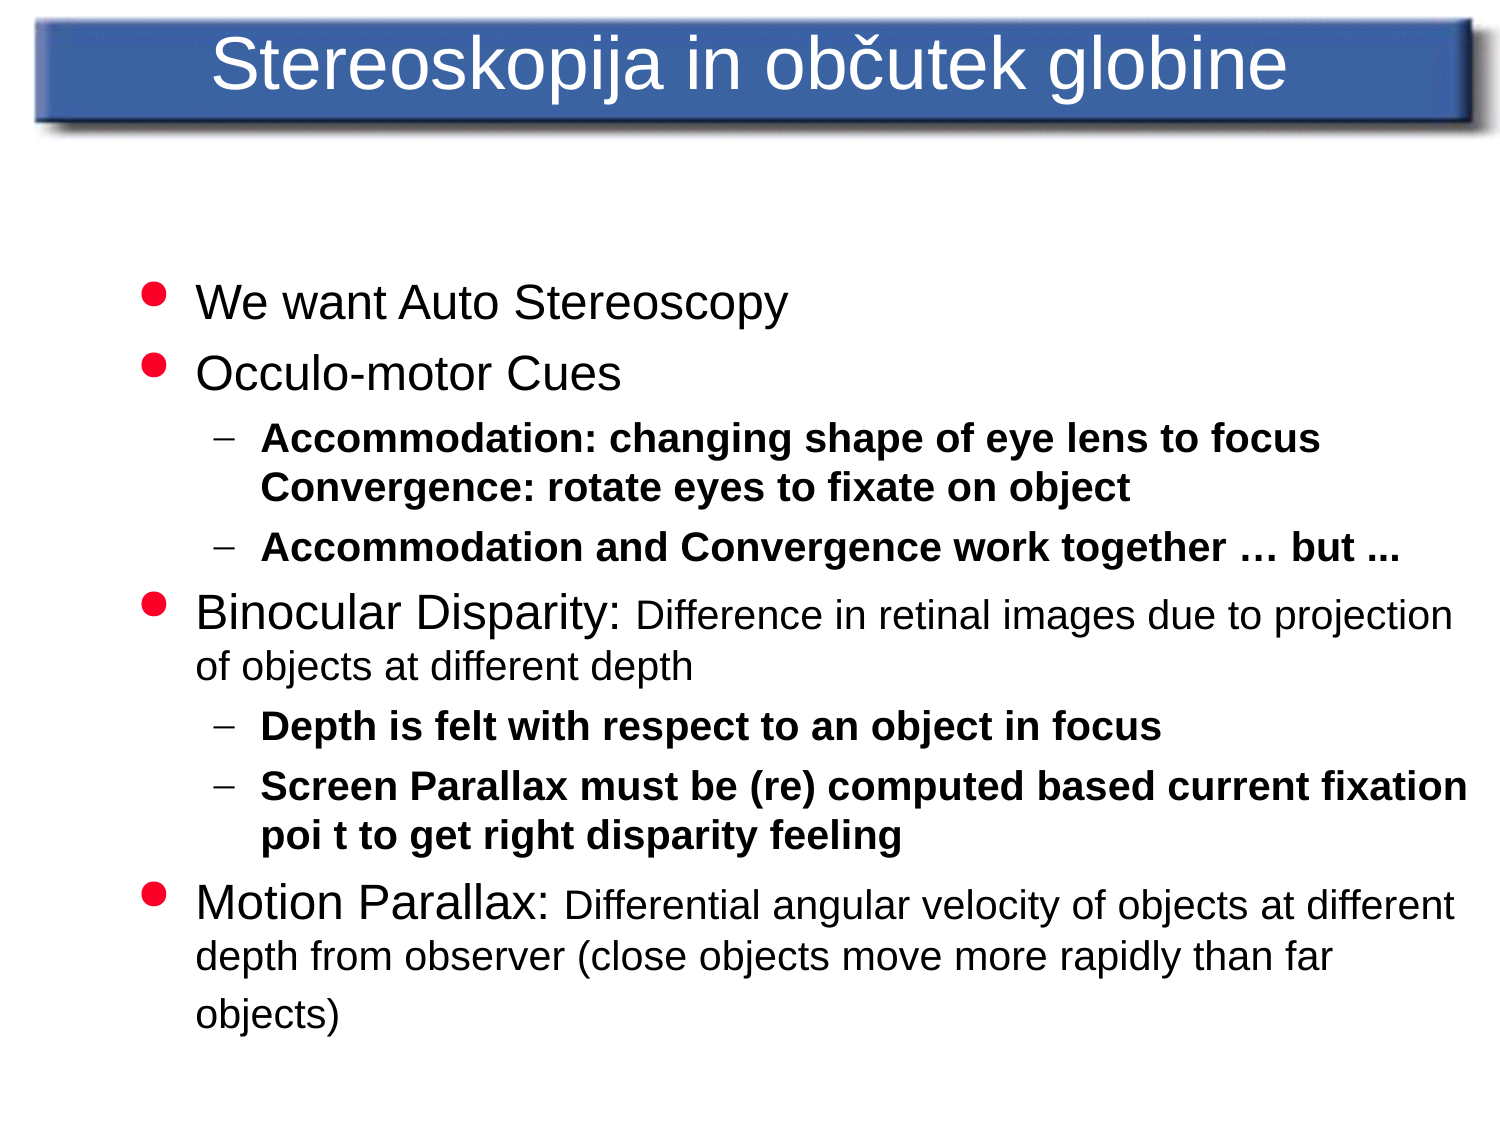

# Stereoskopija in občutek globine
We want Auto Stereoscopy
Occulo-motor Cues
Accommodation: changing shape of eye lens to focus Convergence: rotate eyes to fixate on object
Accommodation and Convergence work together … but ...
Binocular Disparity: Difference in retinal images due to projection of objects at different depth
Depth is felt with respect to an object in focus
Screen Parallax must be (re) computed based current fixation poi t to get right disparity feeling
Motion Parallax: Differential angular velocity of objects at different depth from observer (close objects move more rapidly than far objects)